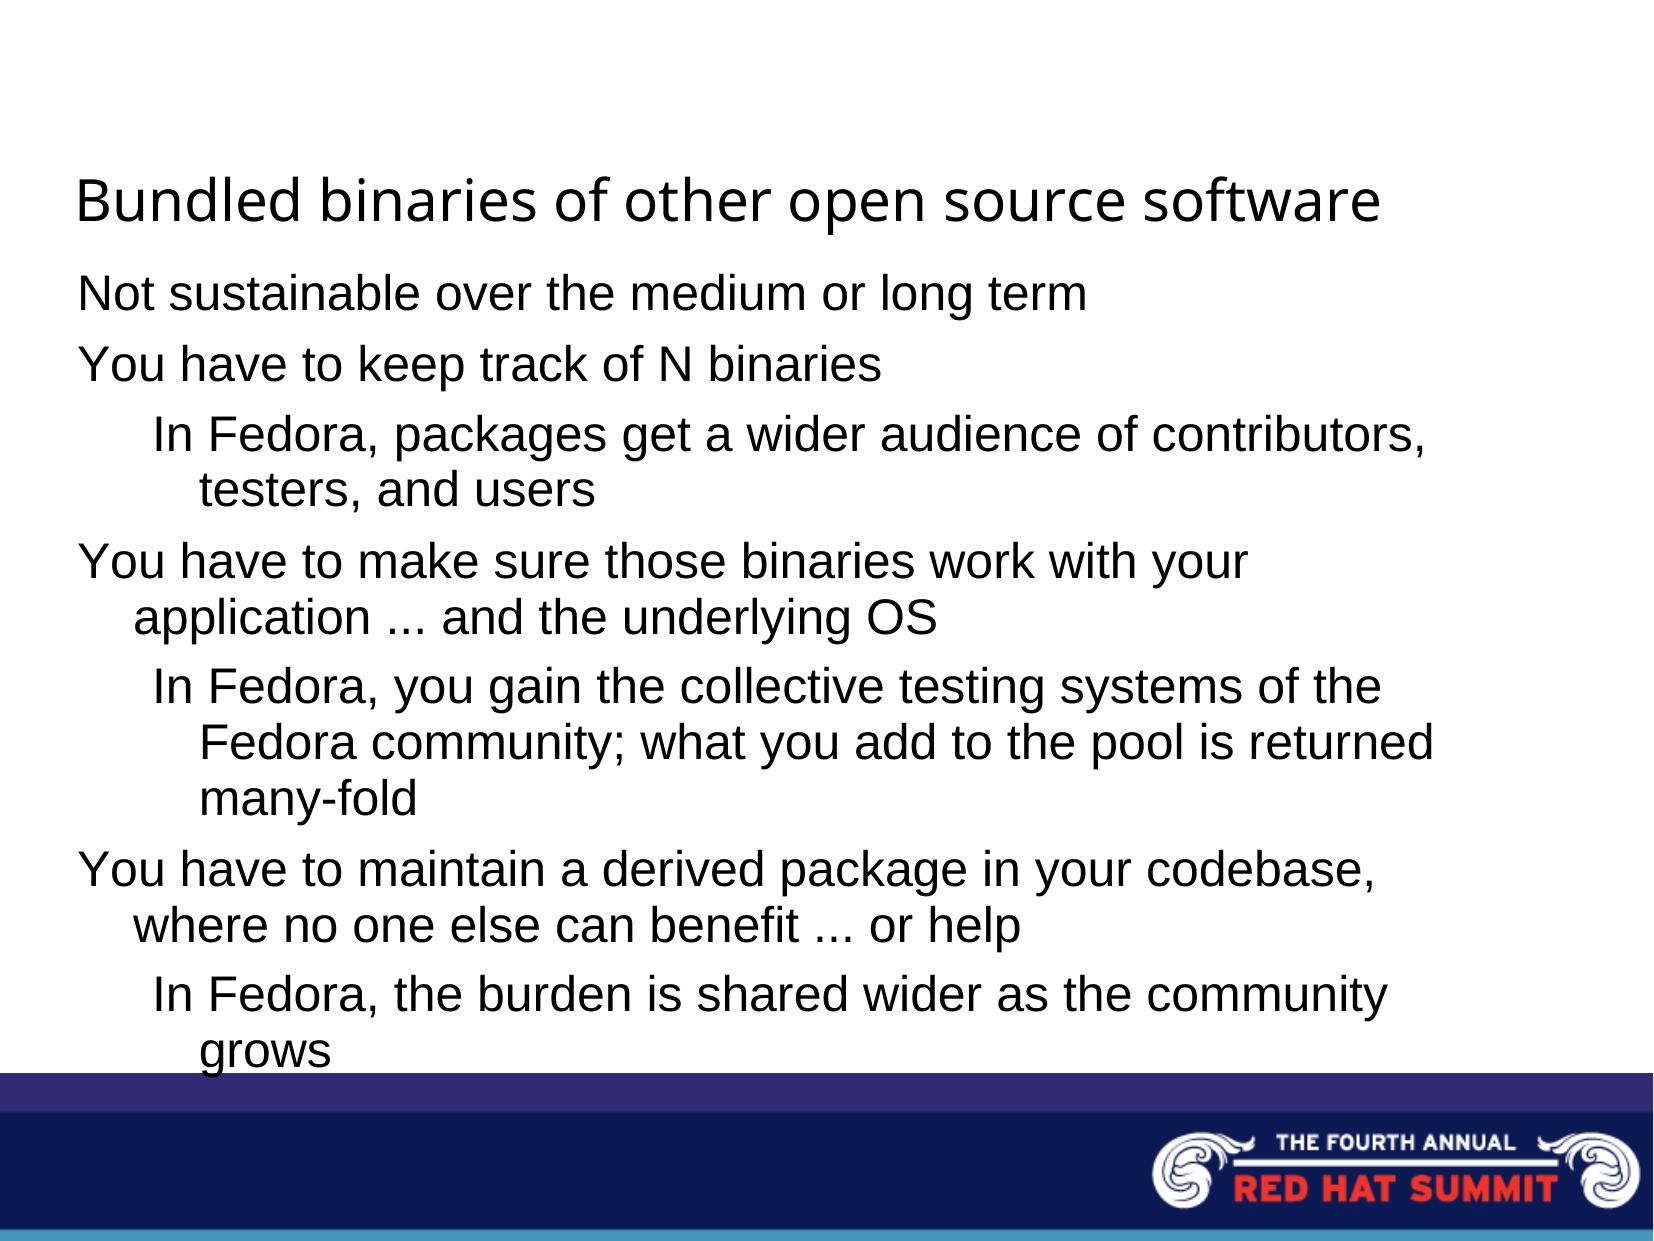

# Bundled binaries of other open source software
Not sustainable over the medium or long term
You have to keep track of N binaries
In Fedora, packages get a wider audience of contributors, testers, and users
You have to make sure those binaries work with your application ... and the underlying OS
In Fedora, you gain the collective testing systems of the Fedora community; what you add to the pool is returned many-fold
You have to maintain a derived package in your codebase, where no one else can benefit ... or help
In Fedora, the burden is shared wider as the community grows